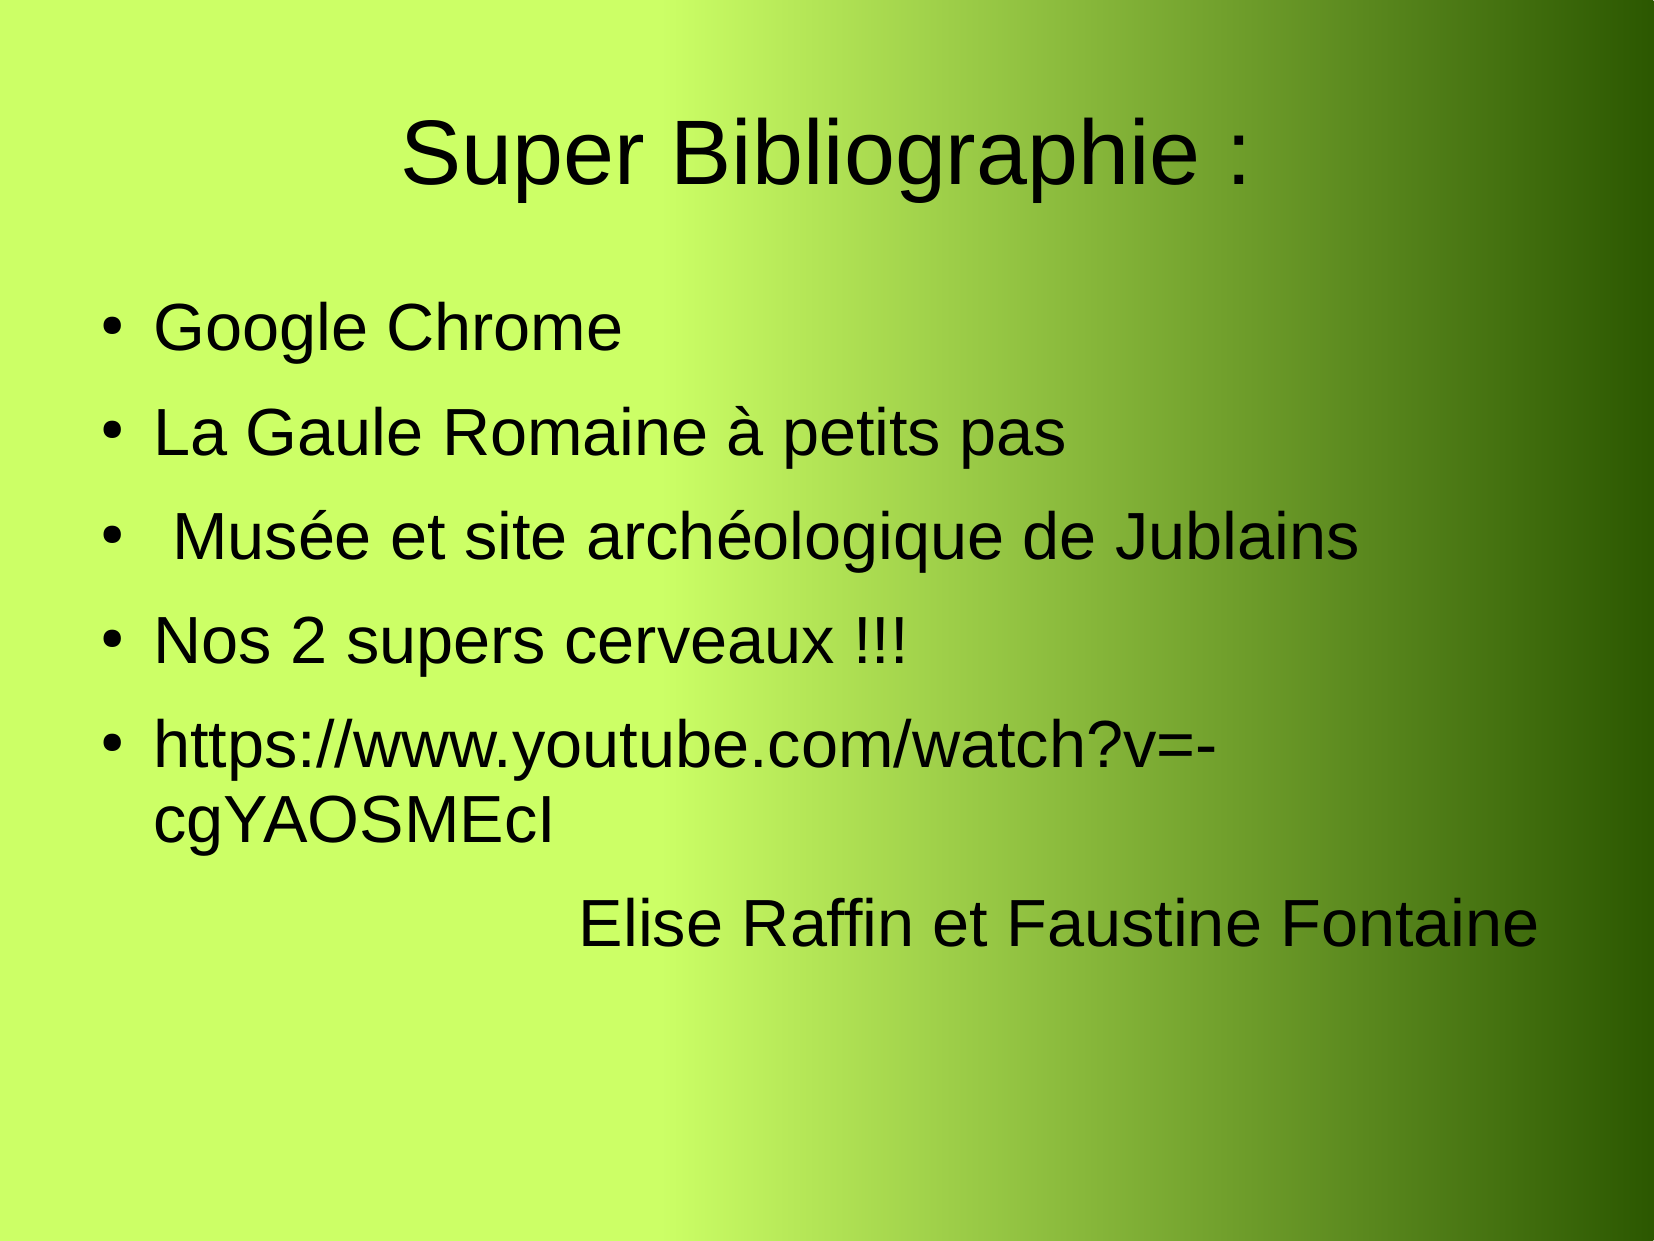

# Super Bibliographie :
Google Chrome
La Gaule Romaine à petits pas
 Musée et site archéologique de Jublains
Nos 2 supers cerveaux !!!
https://www.youtube.com/watch?v=-cgYAOSMEcI
 Elise Raffin et Faustine Fontaine